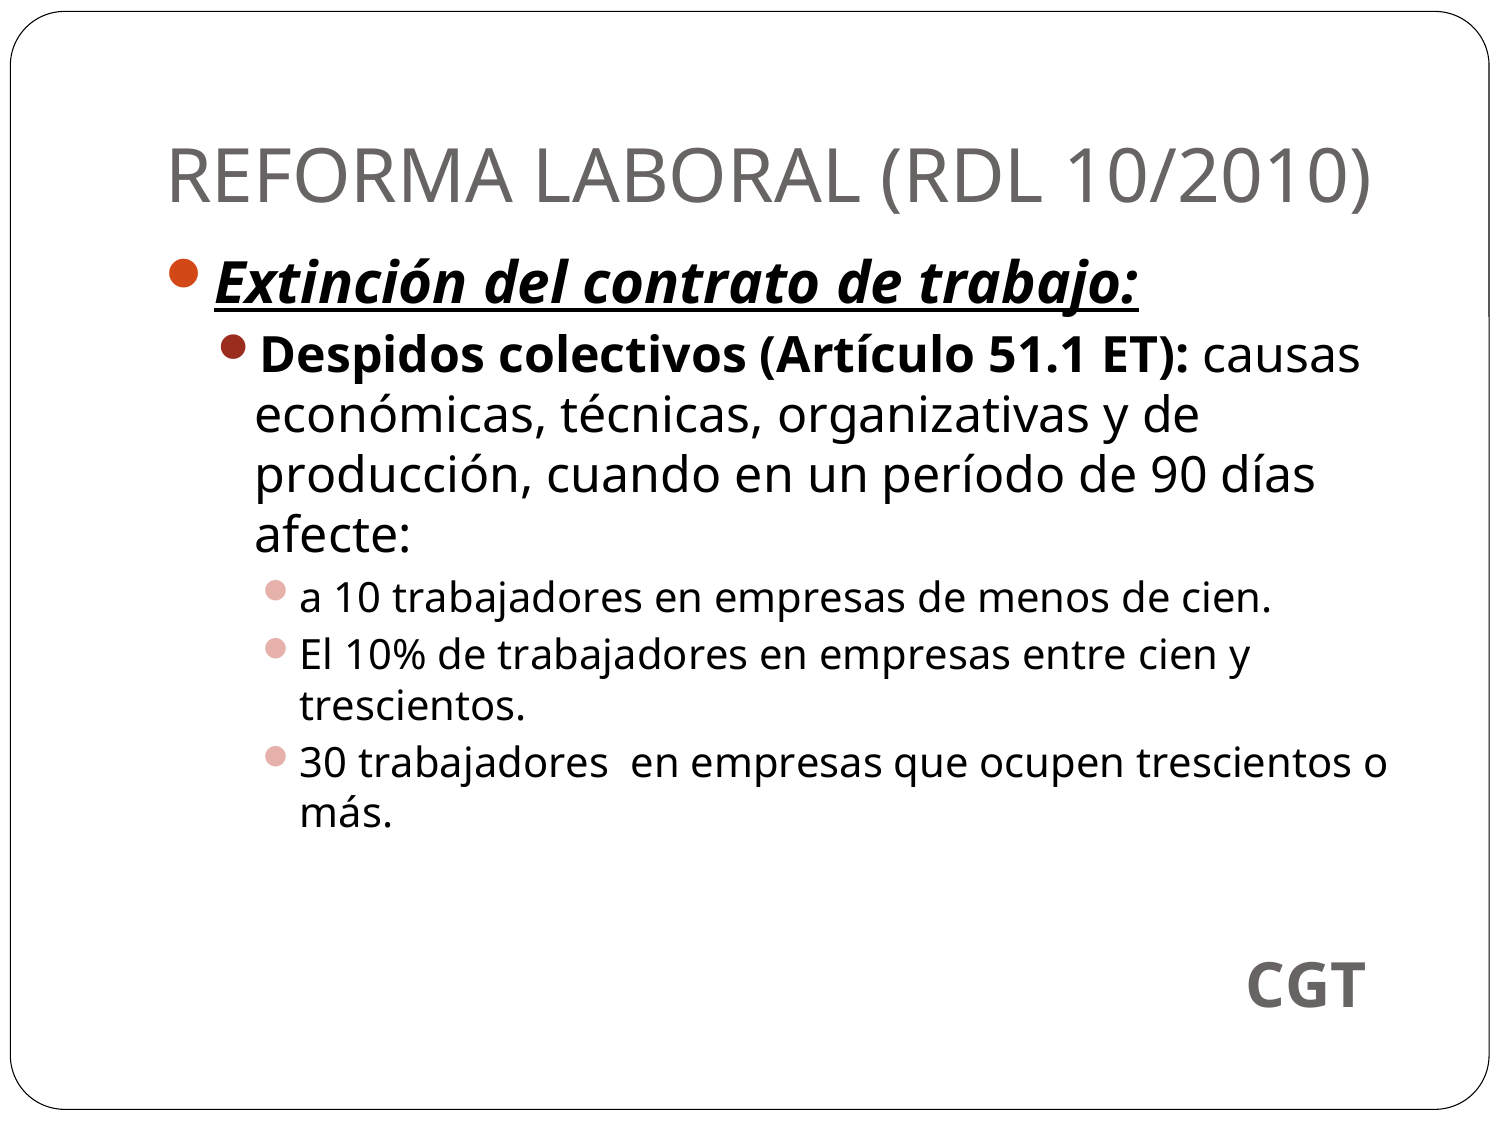

# REFORMA LABORAL (RDL 10/2010)
Extinción del contrato de trabajo:
Despidos colectivos (Artículo 51.1 ET): causas económicas, técnicas, organizativas y de producción, cuando en un período de 90 días afecte:
a 10 trabajadores en empresas de menos de cien.
El 10% de trabajadores en empresas entre cien y trescientos.
30 trabajadores en empresas que ocupen trescientos o más.
CGT